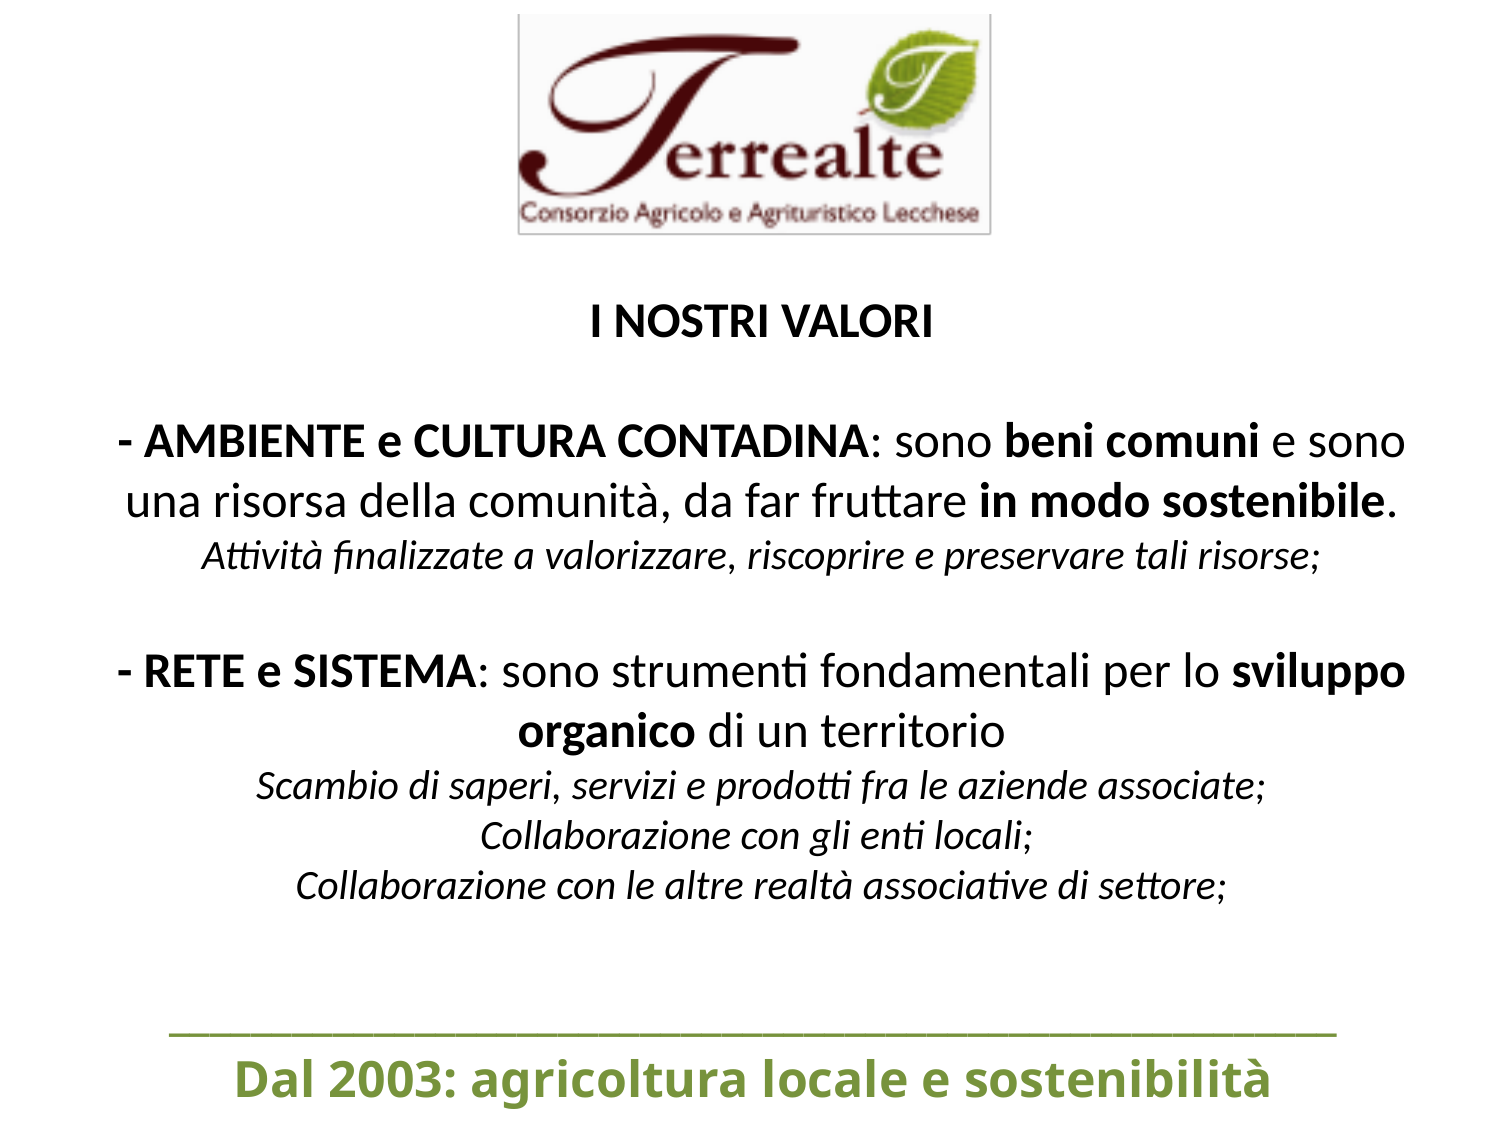

# I NOSTRI VALORI - AMBIENTE e CULTURA CONTADINA: sono beni comuni e sono una risorsa della comunità, da far fruttare in modo sostenibile. Attività finalizzate a valorizzare, riscoprire e preservare tali risorse; - RETE e SISTEMA: sono strumenti fondamentali per lo sviluppo organico di un territorio Scambio di saperi, servizi e prodotti fra le aziende associate; Collaborazione con gli enti locali; Collaborazione con le altre realtà associative di settore;
_________________________________________________________
Dal 2003: agricoltura locale e sostenibilità